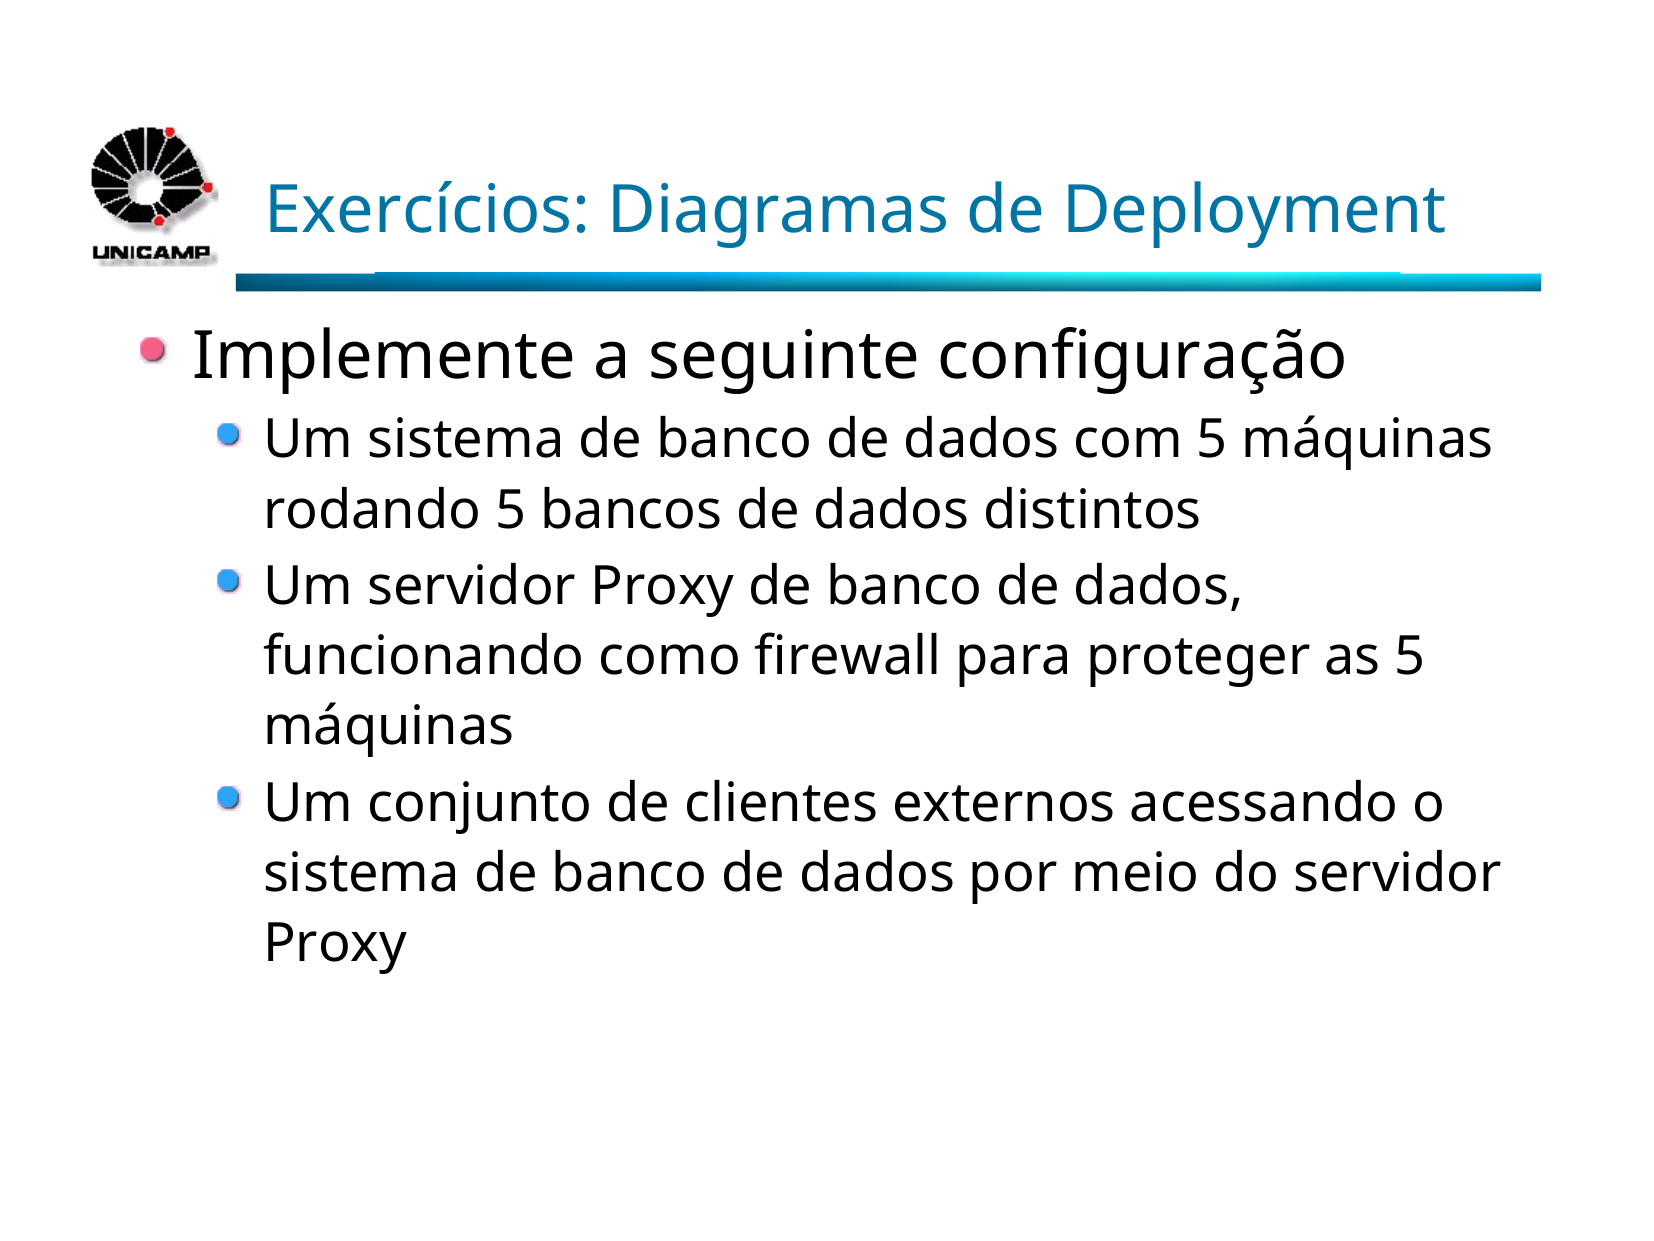

# Exercícios: Diagramas de Deployment
Implemente a seguinte configuração
Um sistema de banco de dados com 5 máquinas rodando 5 bancos de dados distintos
Um servidor Proxy de banco de dados, funcionando como firewall para proteger as 5 máquinas
Um conjunto de clientes externos acessando o sistema de banco de dados por meio do servidor Proxy